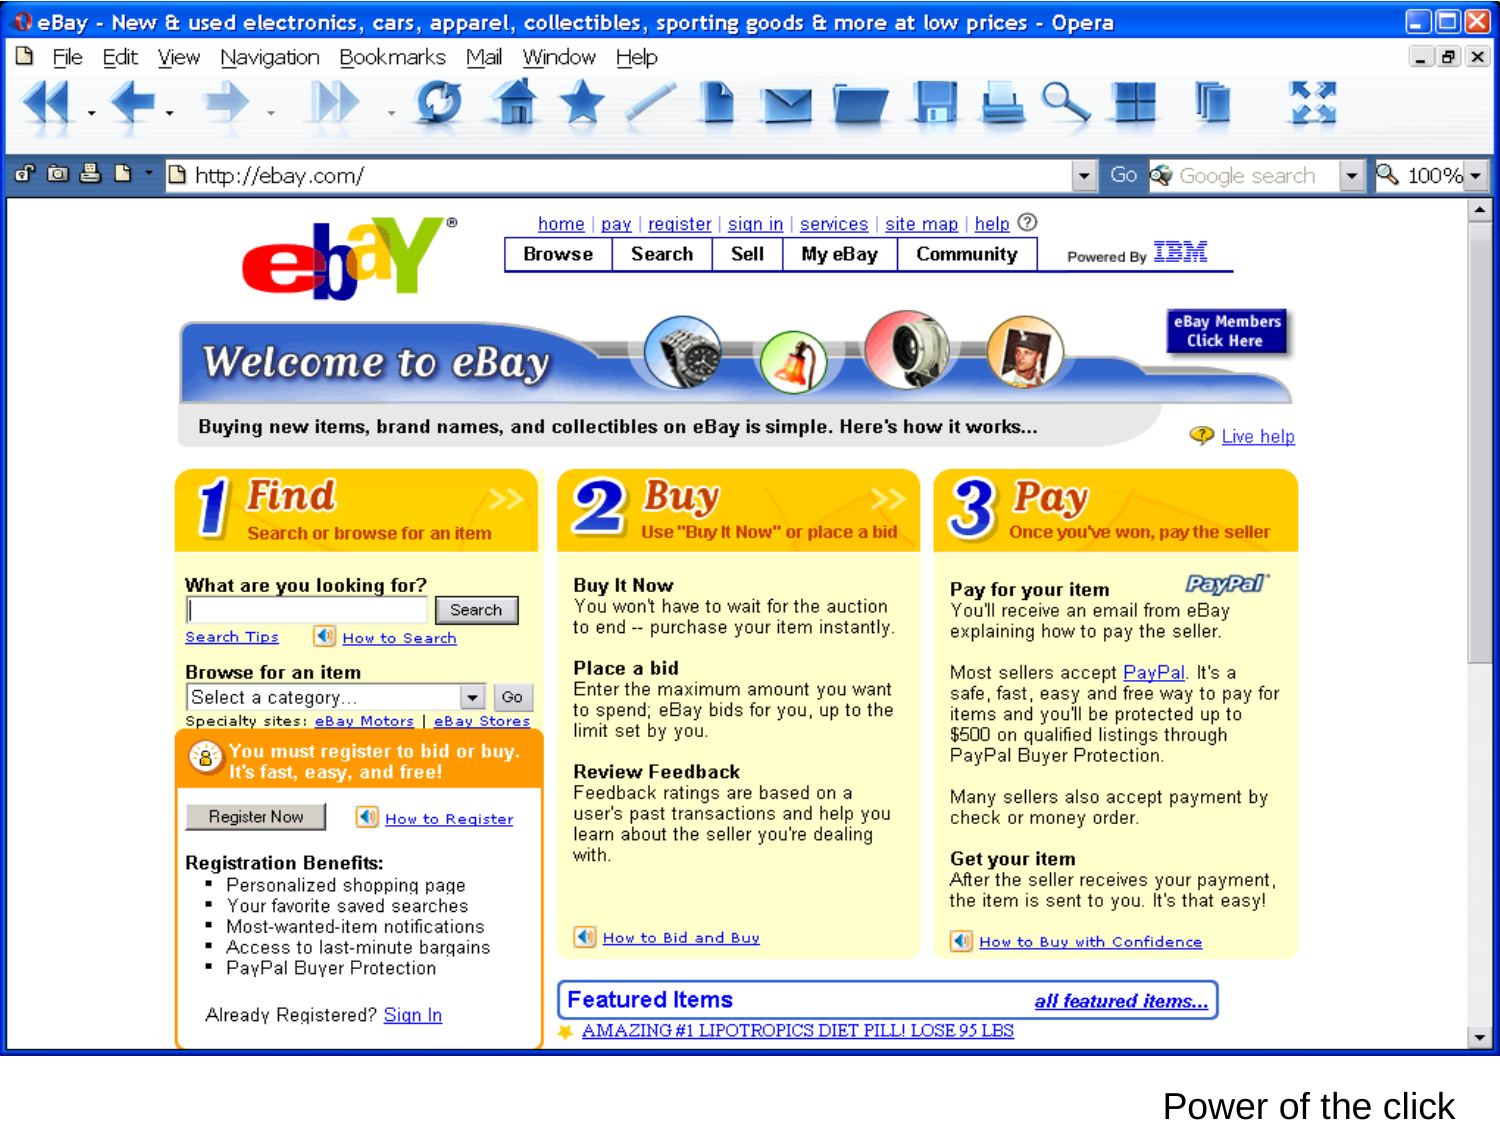

# eBay
Back to Power
Power of the click